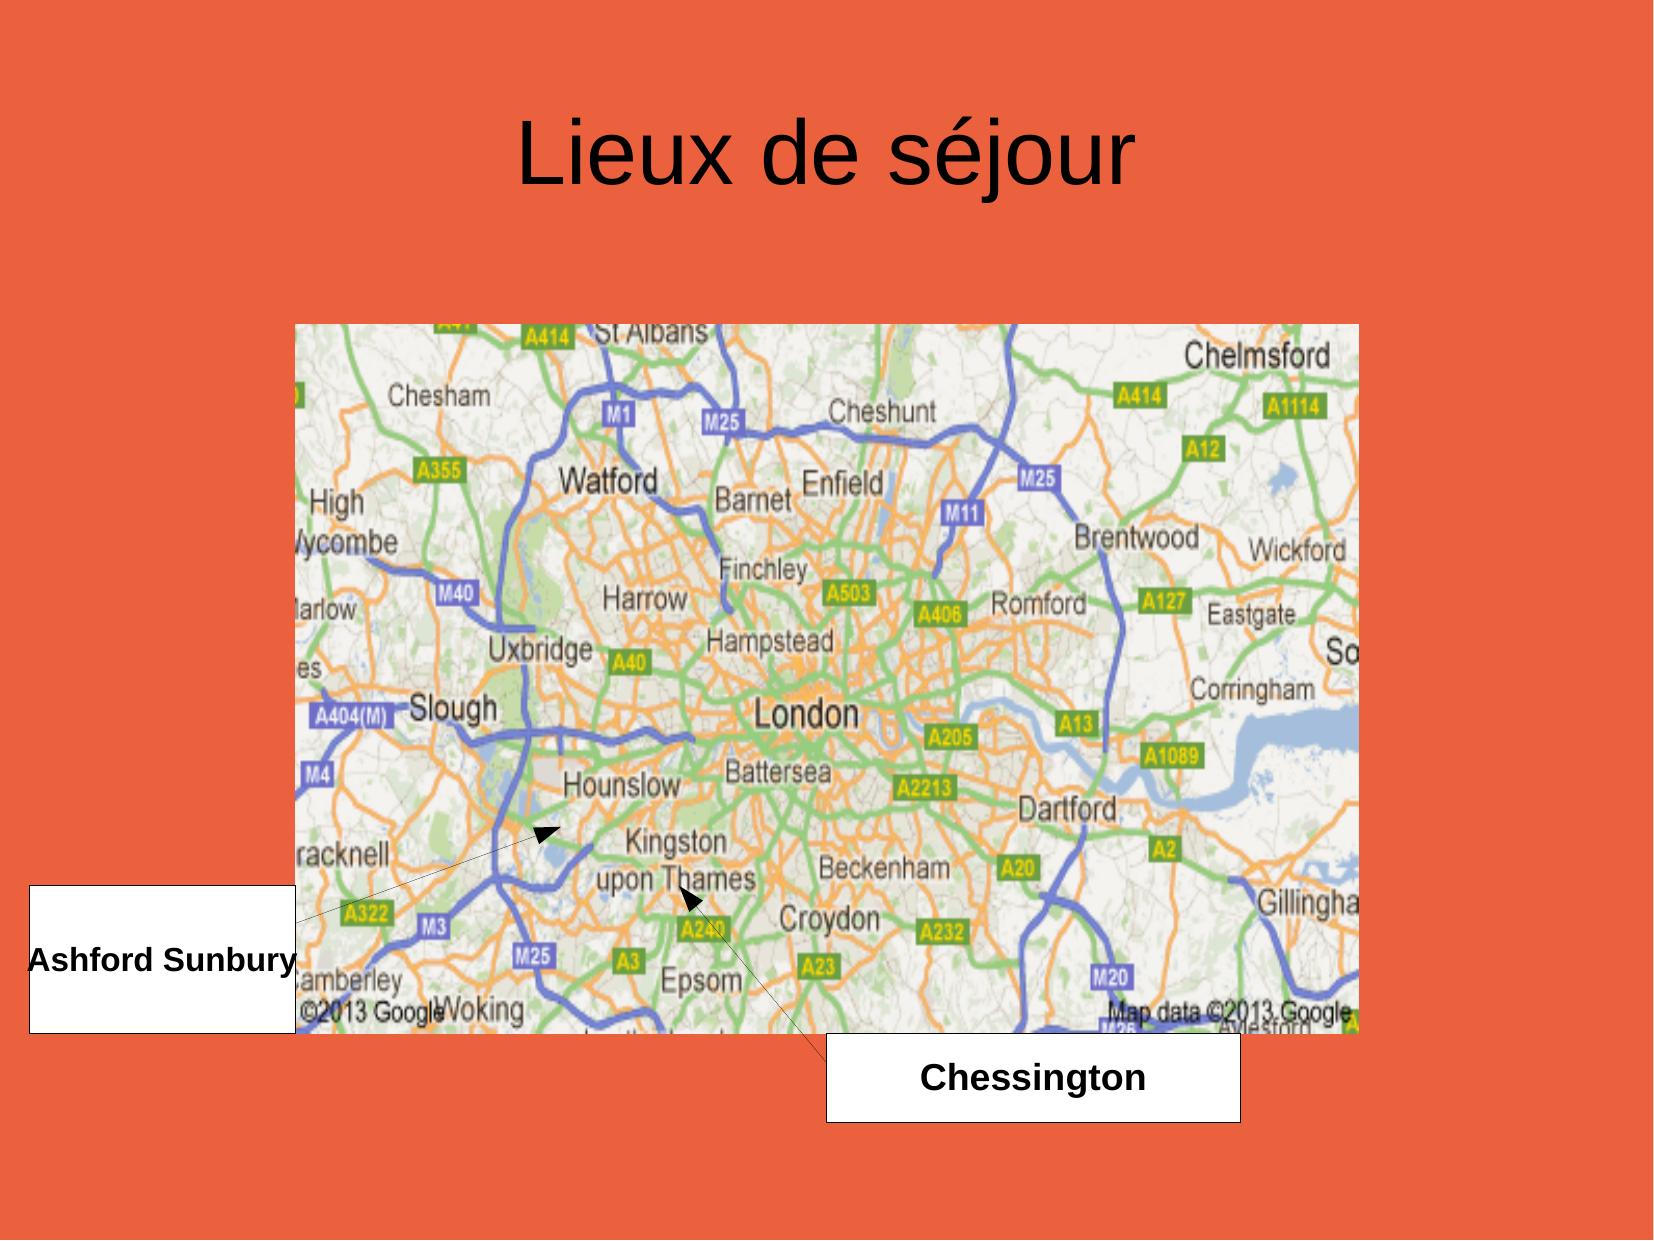

# Lieux de séjour
Ashford Sunbury
Chessington